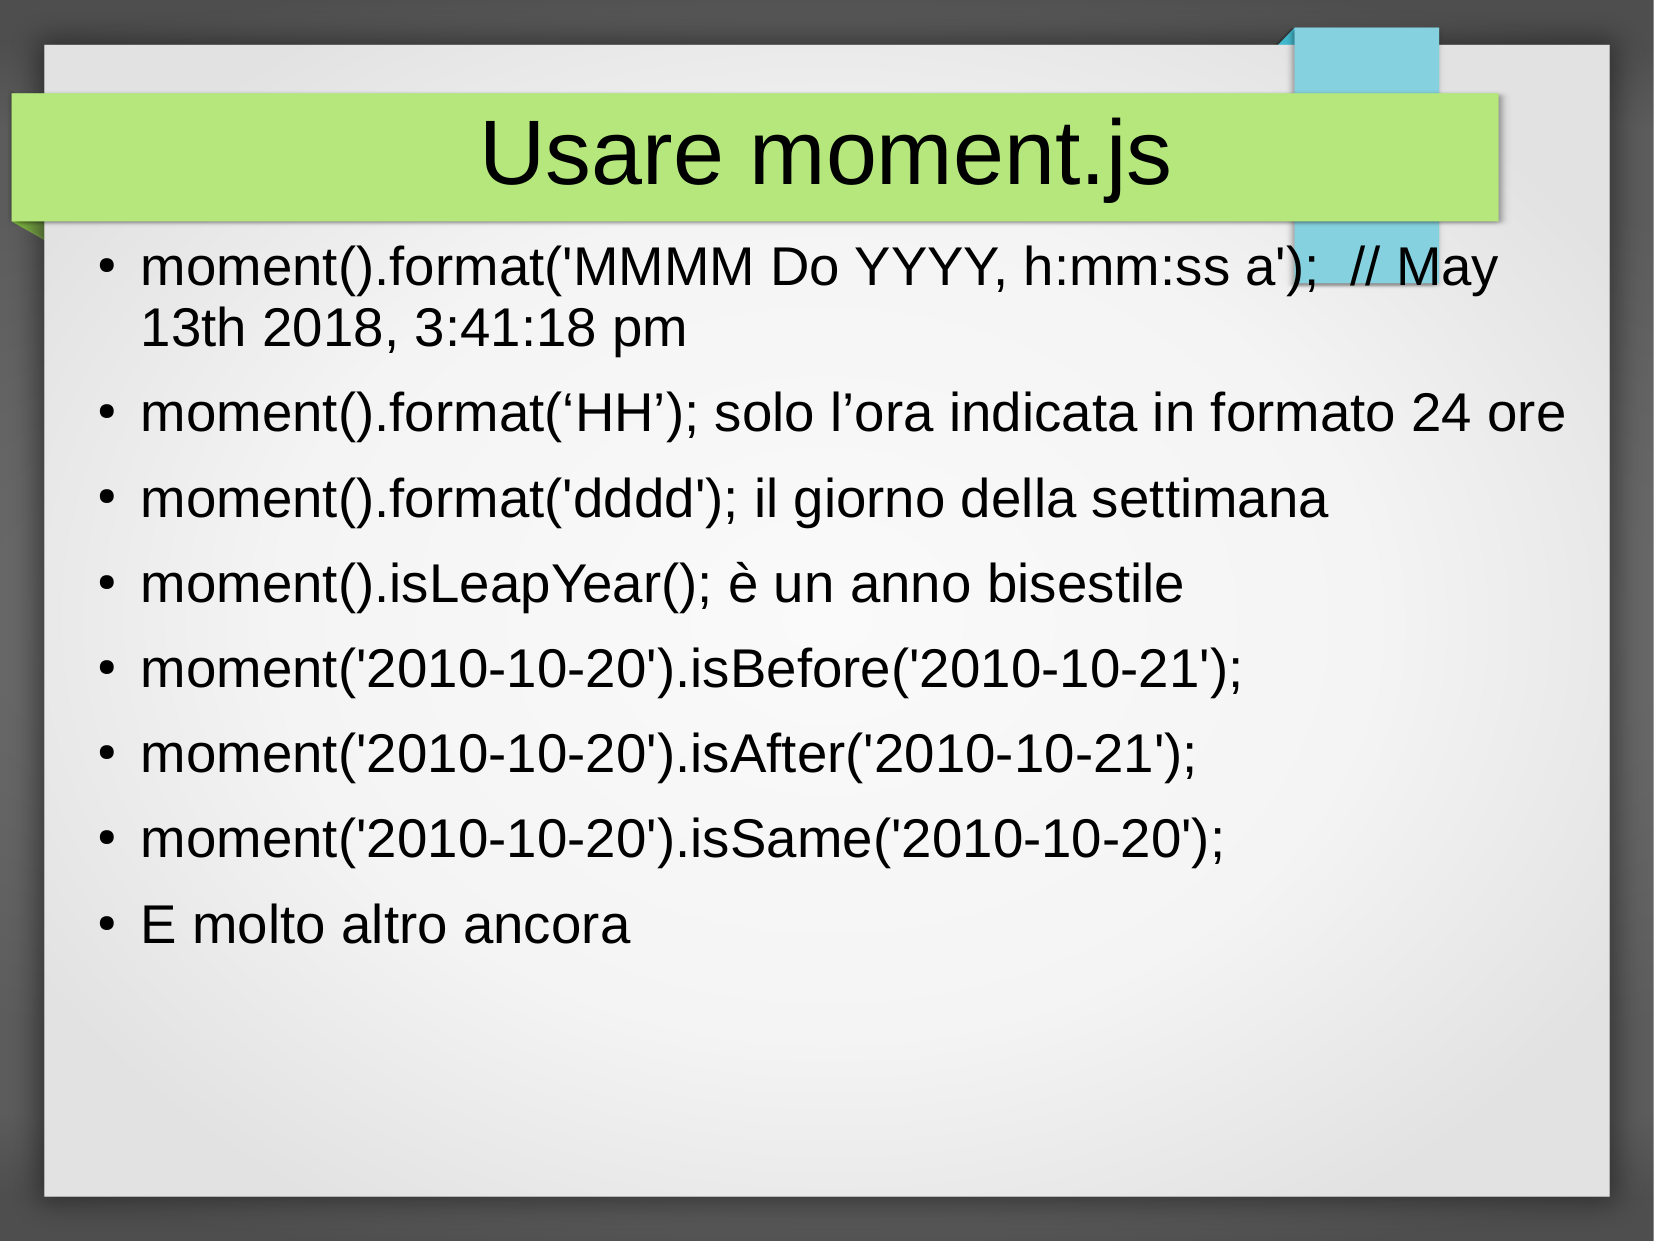

# Usare moment.js
moment().format('MMMM Do YYYY, h:mm:ss a'); // May 13th 2018, 3:41:18 pm
moment().format(‘HH’); solo l’ora indicata in formato 24 ore
moment().format('dddd'); il giorno della settimana
moment().isLeapYear(); è un anno bisestile
moment('2010-10-20').isBefore('2010-10-21');
moment('2010-10-20').isAfter('2010-10-21');
moment('2010-10-20').isSame('2010-10-20');
E molto altro ancora